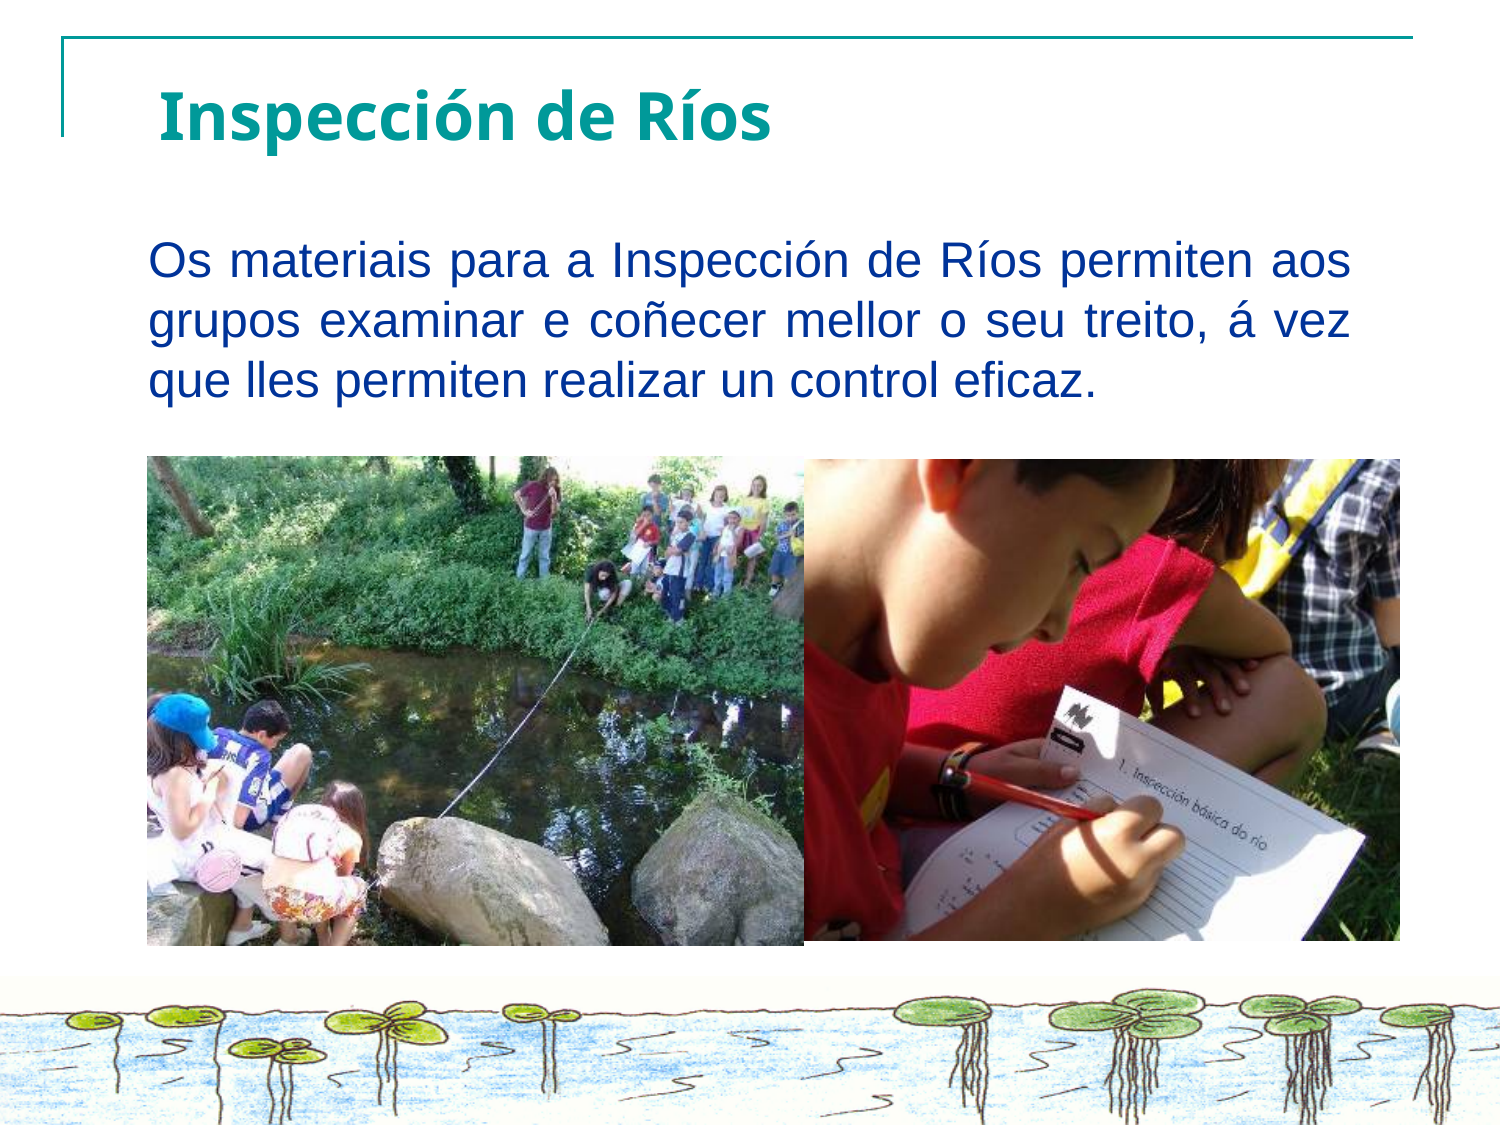

Inspección de Ríos
Os materiais para a Inspección de Ríos permiten aos grupos examinar e coñecer mellor o seu treito, á vez que lles permiten realizar un control eficaz.